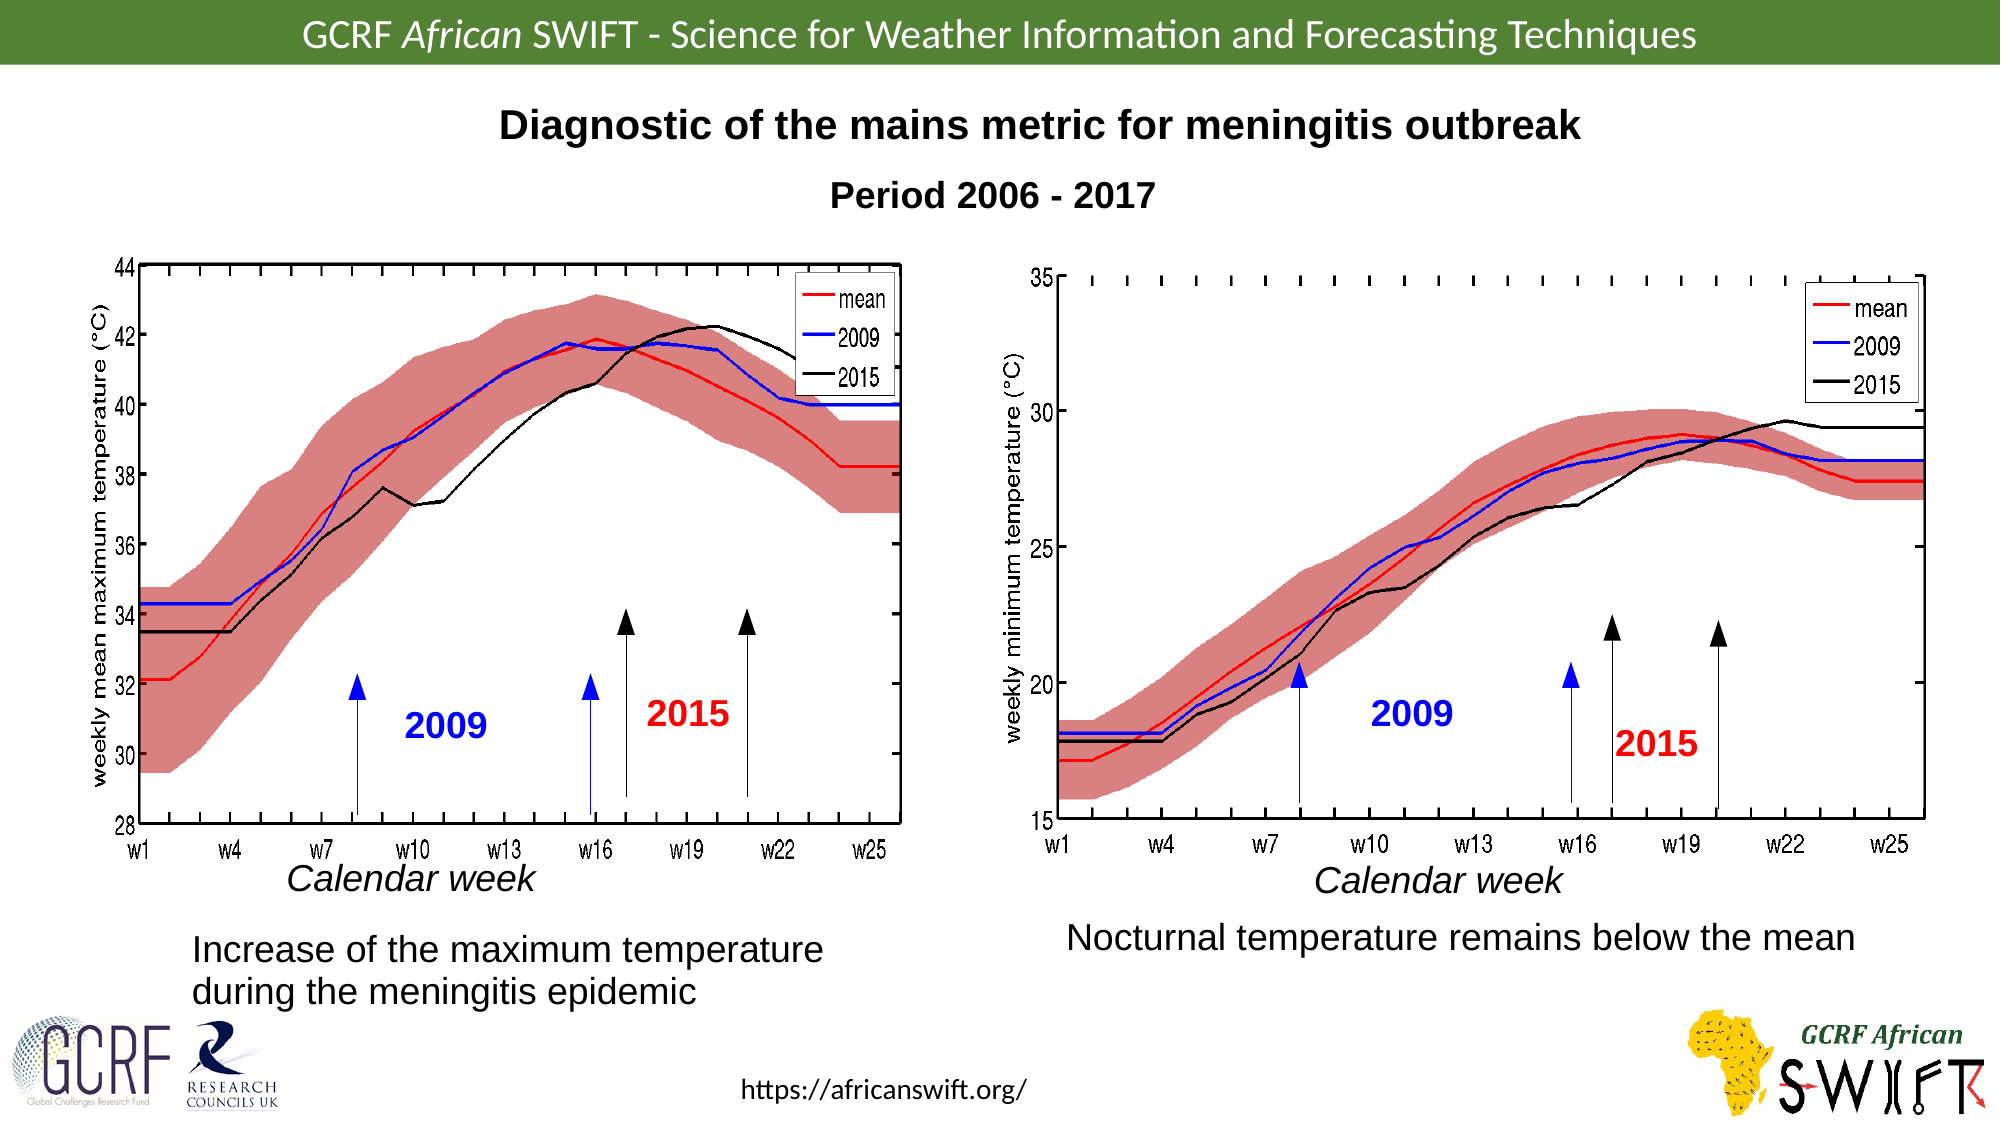

GCRF African SWIFT - Science for Weather Information and Forecasting Techniques
Diagnostic of the mains metric for meningitis outbreak
Period 2006 - 2017
2009
2015
2009
2015
Calendar week
Calendar week
Nocturnal temperature remains below the mean
Increase of the maximum temperature during the meningitis epidemic
https://africanswift.org/